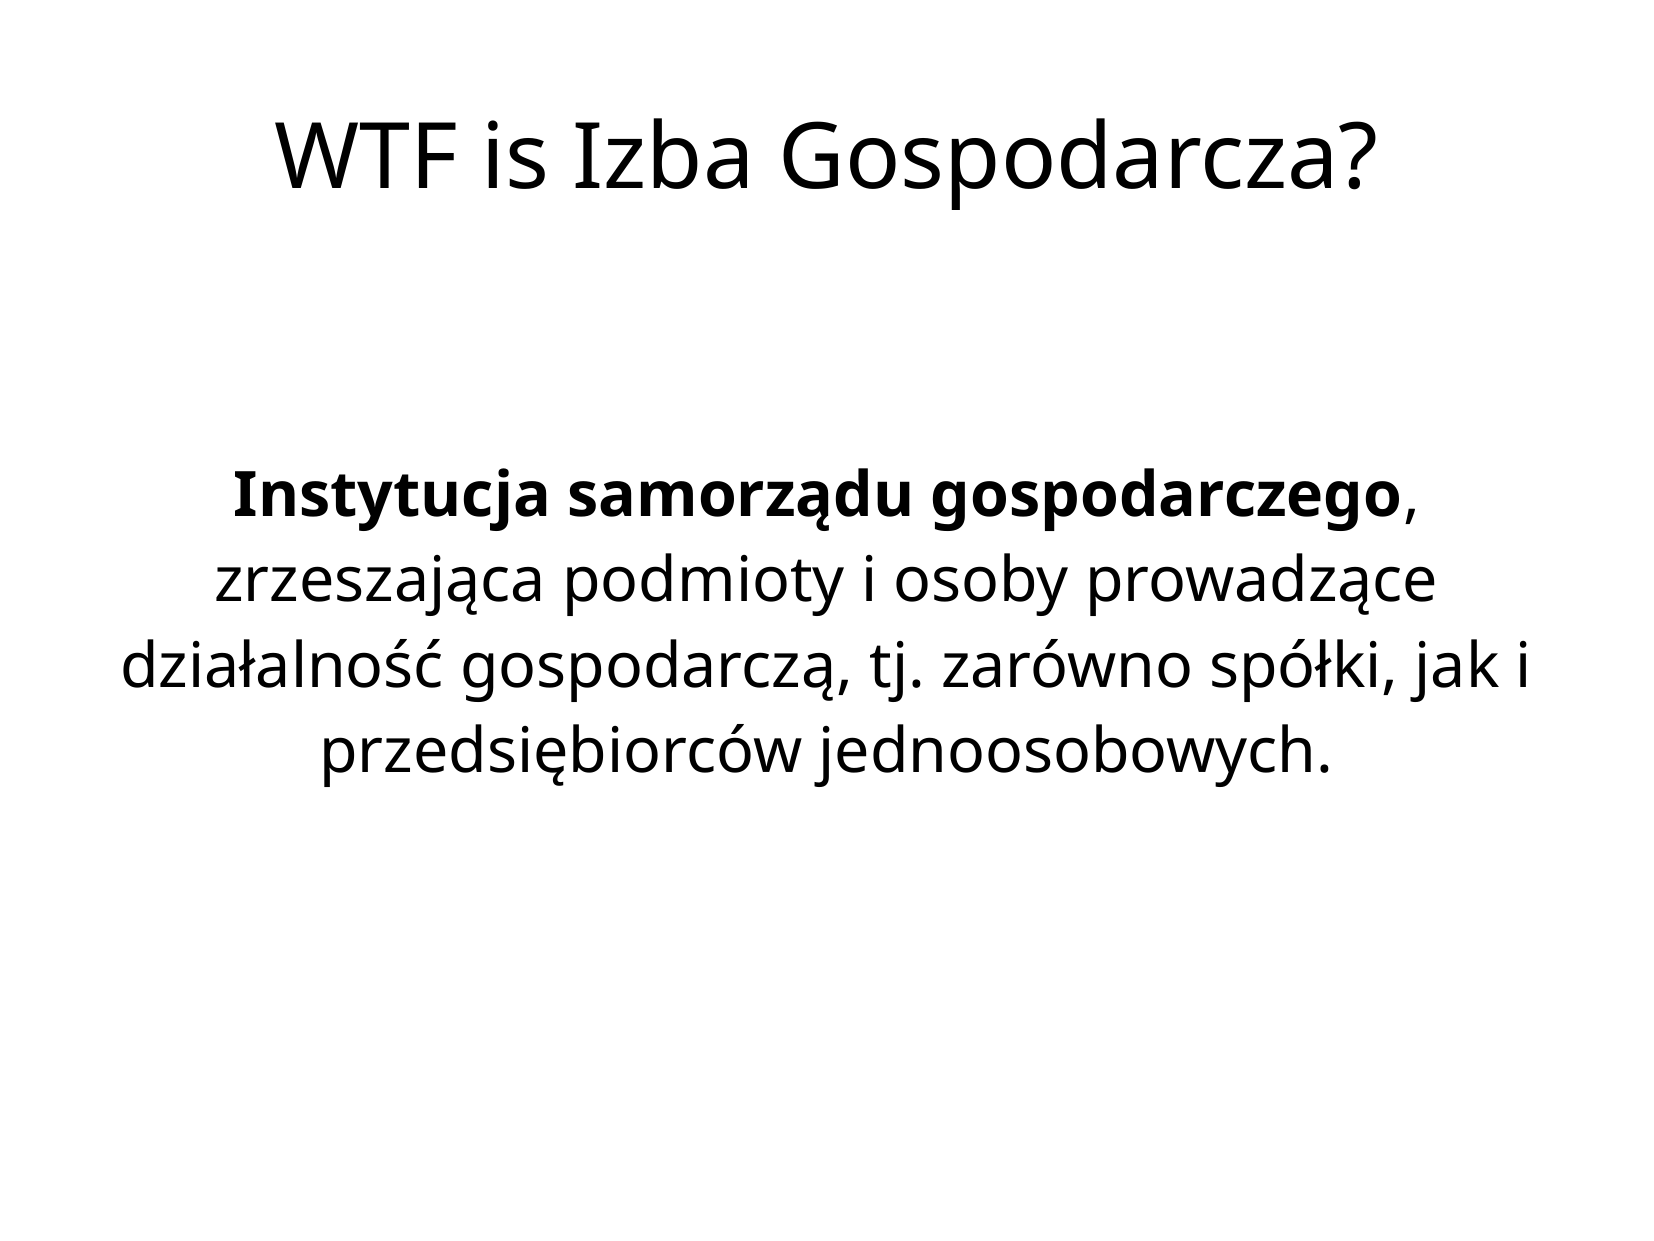

# WTF is Izba Gospodarcza?
Instytucja samorządu gospodarczego, zrzeszająca podmioty i osoby prowadzące działalność gospodarczą, tj. zarówno spółki, jak i przedsiębiorców jednoosobowych.